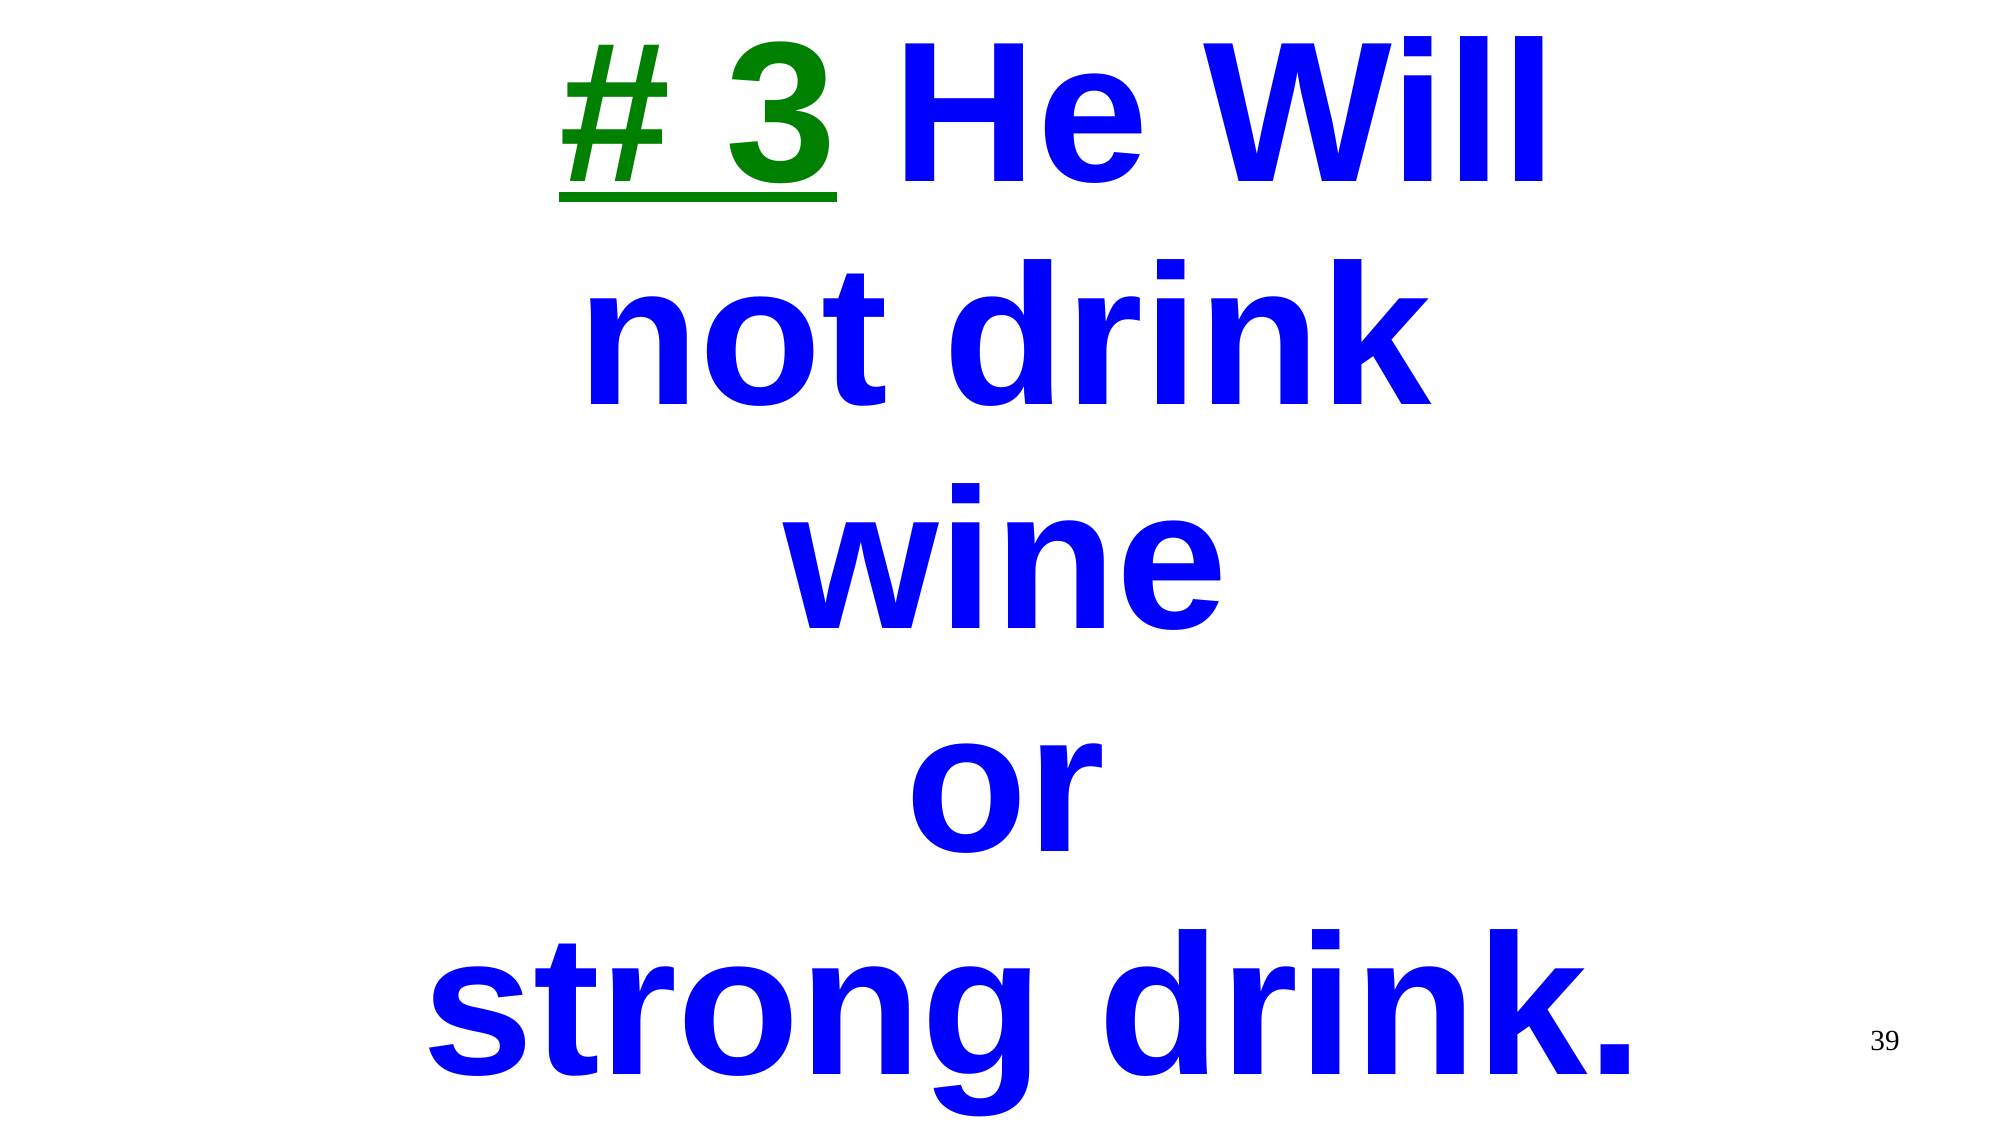

# # 3 He Will not drink wine or strong drink.
39